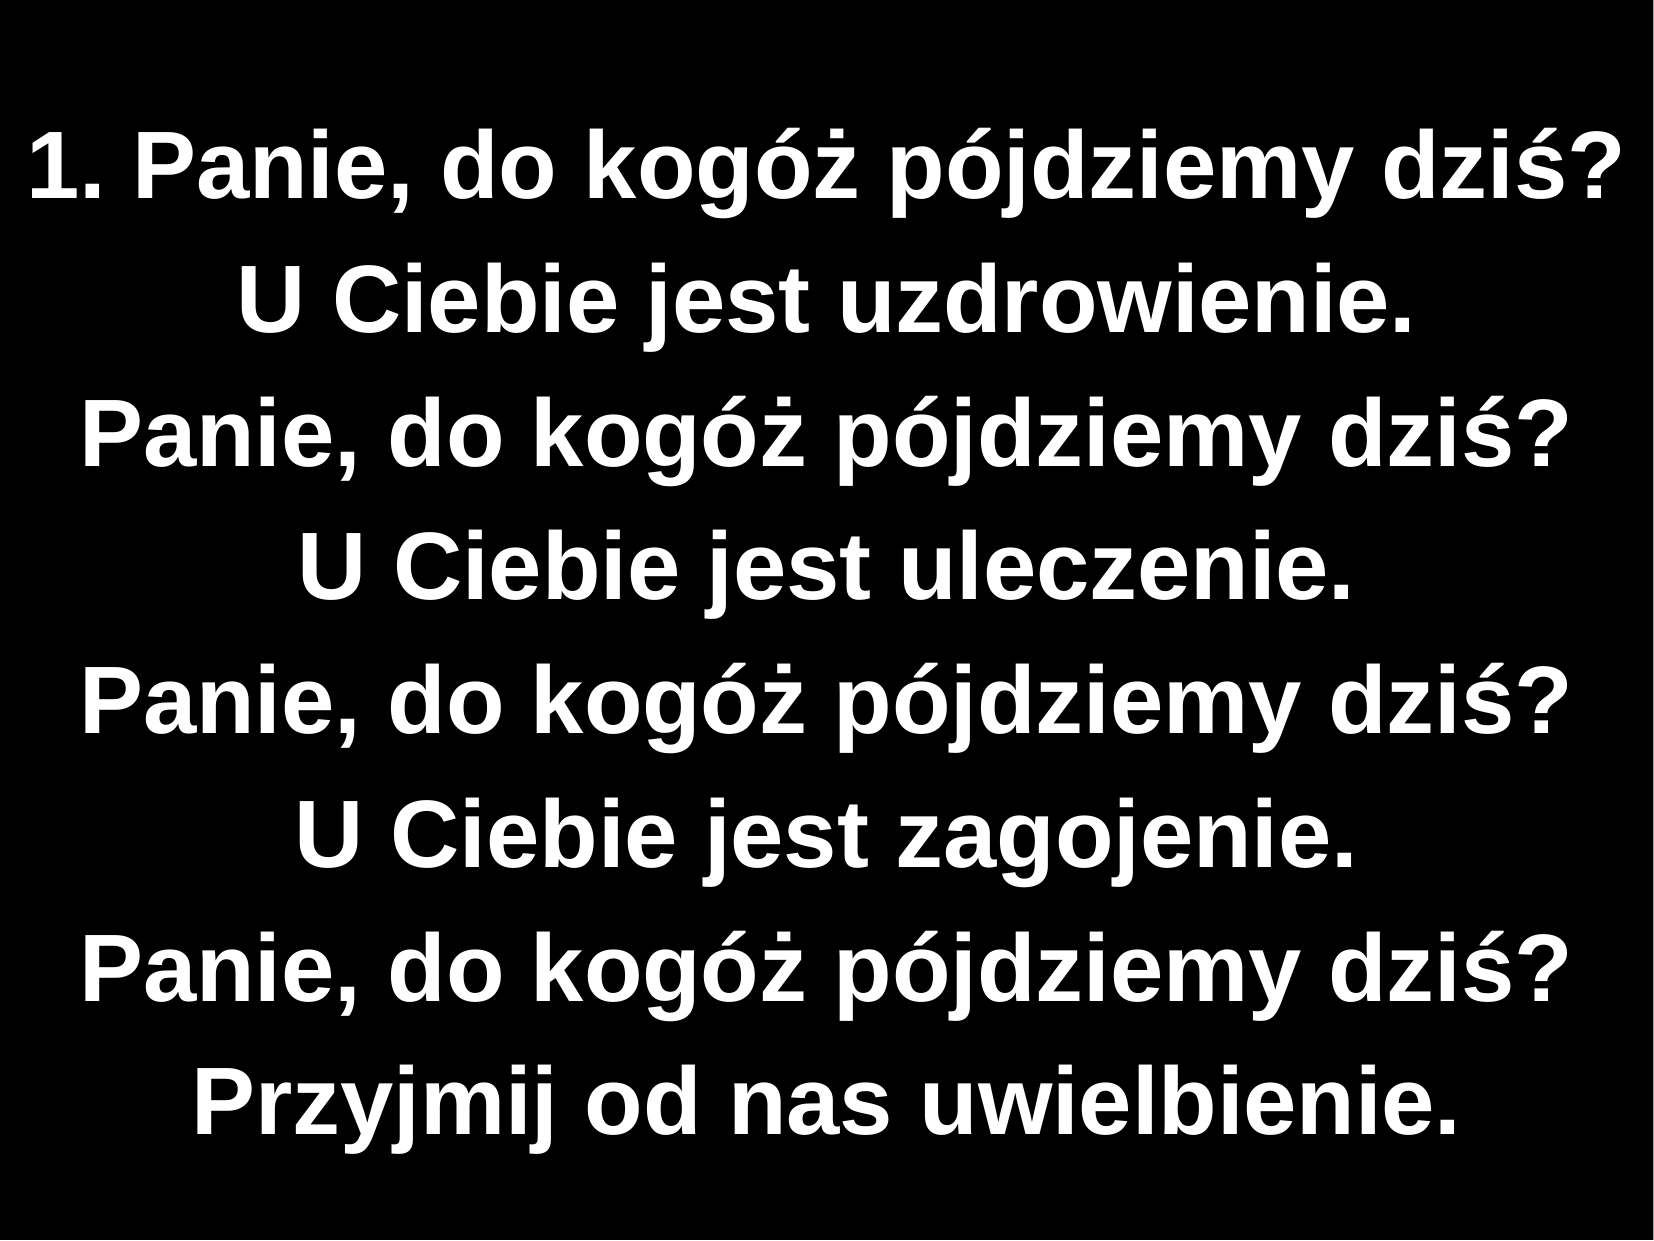

# 1. Panie, do kogóż pójdziemy dziś?
U Ciebie jest uzdrowienie.
Panie, do kogóż pójdziemy dziś?
U Ciebie jest uleczenie.
Panie, do kogóż pójdziemy dziś?
U Ciebie jest zagojenie.
Panie, do kogóż pójdziemy dziś?
Przyjmij od nas uwielbienie.